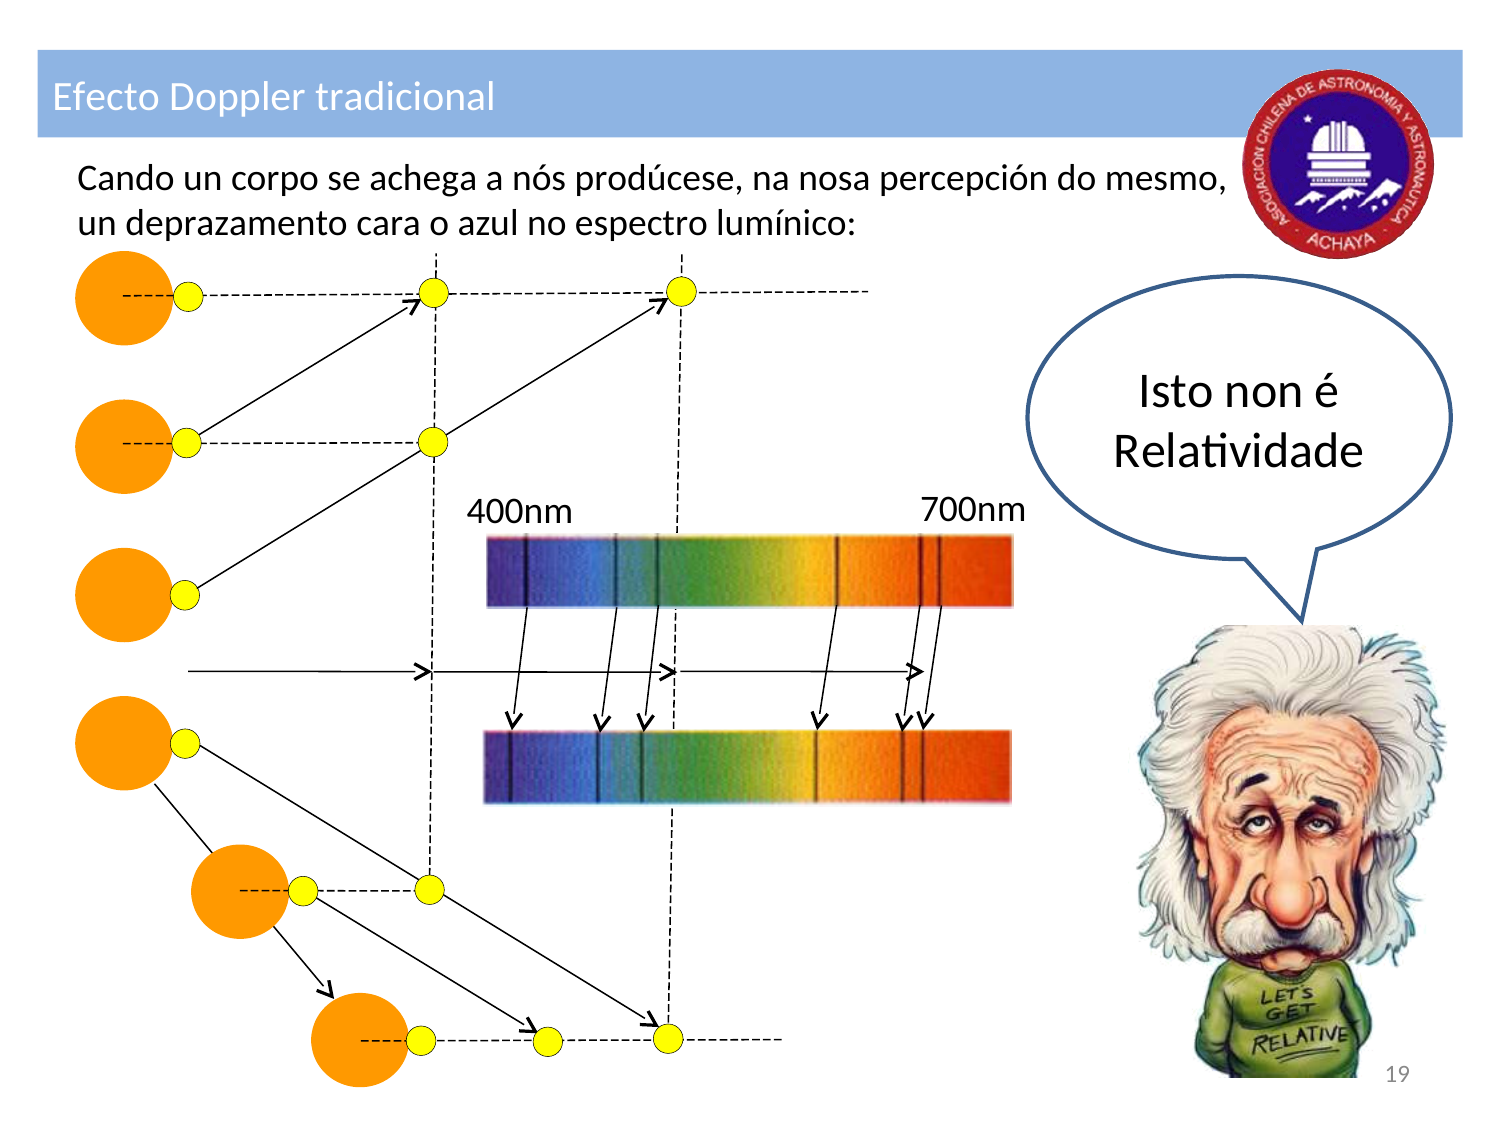

Efecto Doppler tradicional
Cando un corpo se achega a nós prodúcese, na nosa percepción do mesmo, un deprazamento cara o azul no espectro lumínico:
Isto non é Relatividade
700nm
400nm